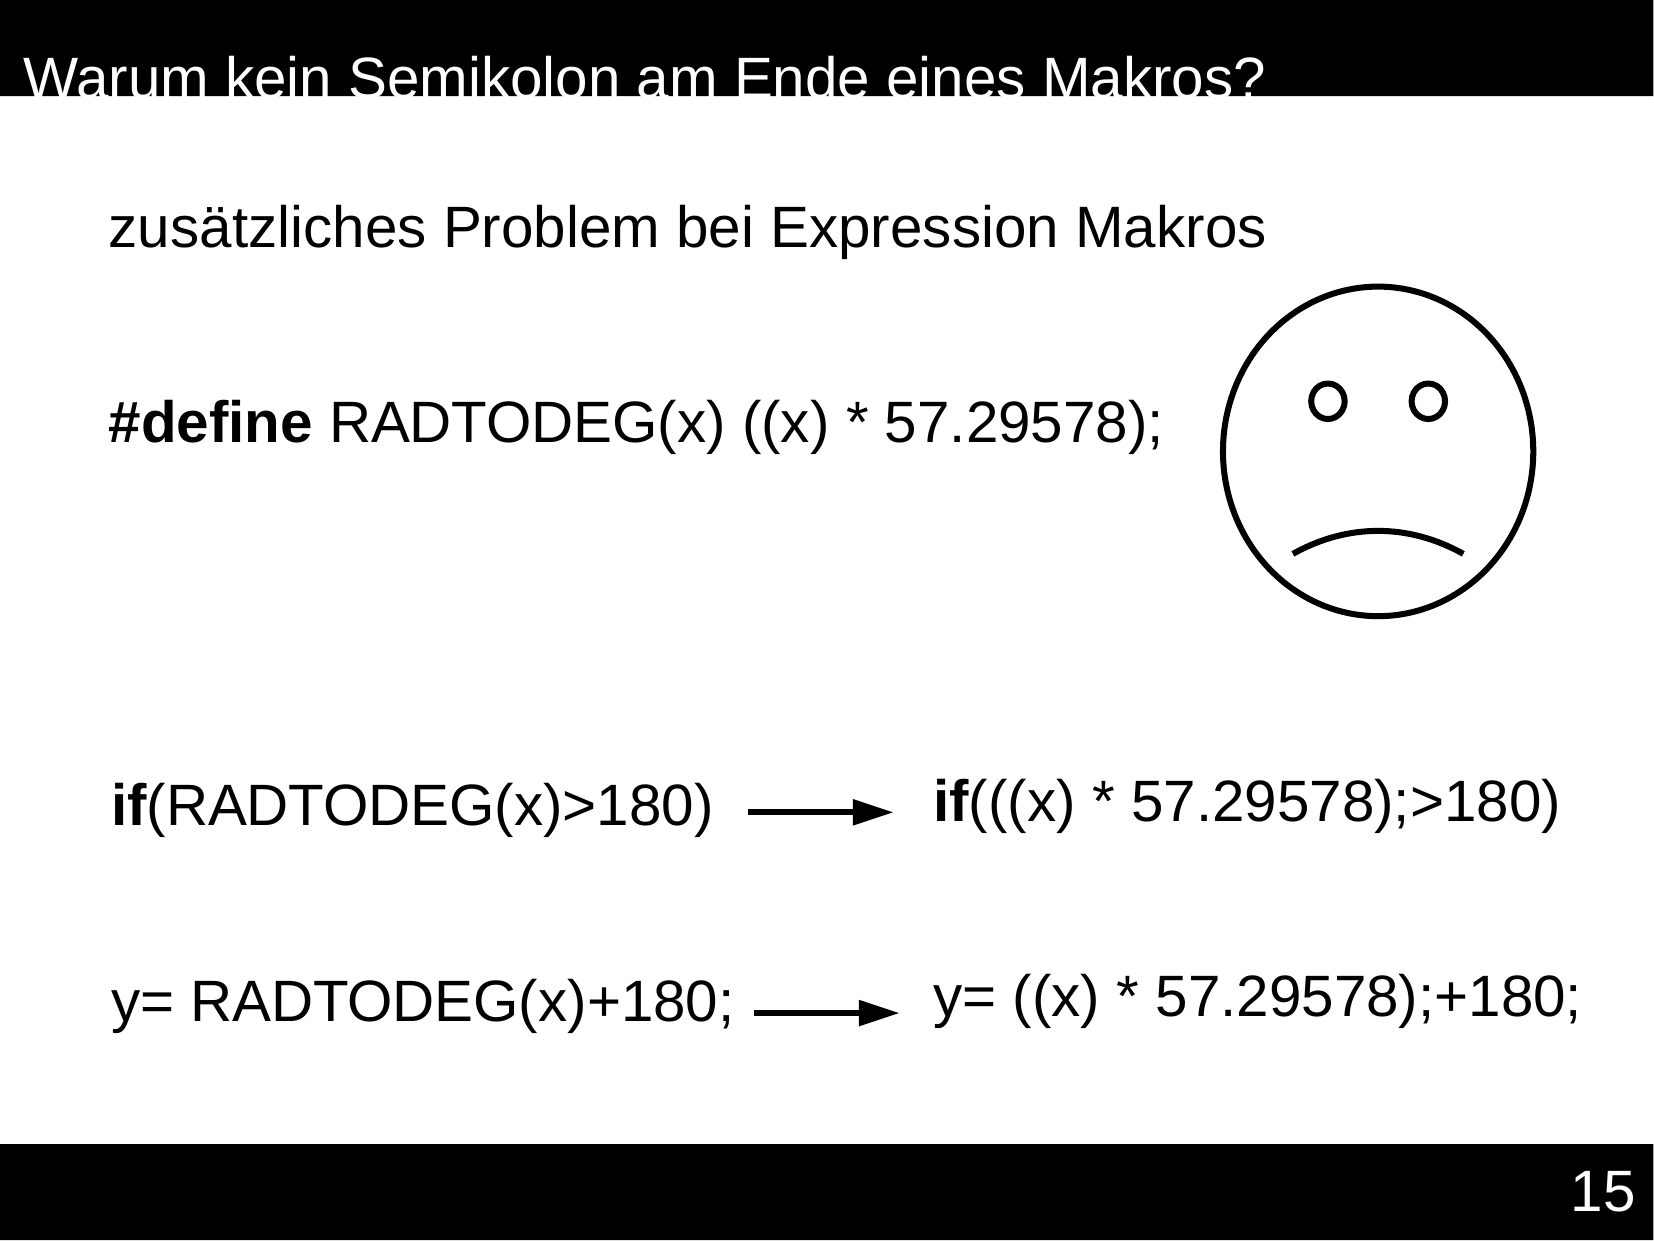

Warum kein Semikolon am Ende eines Makros?
zusätzliches Problem bei Expression Makros
#define RADTODEG(x) ((x) * 57.29578);
if(((x) * 57.29578);>180)
y= ((x) * 57.29578);+180;
if(RADTODEG(x)>180)
y= RADTODEG(x)+180;
15